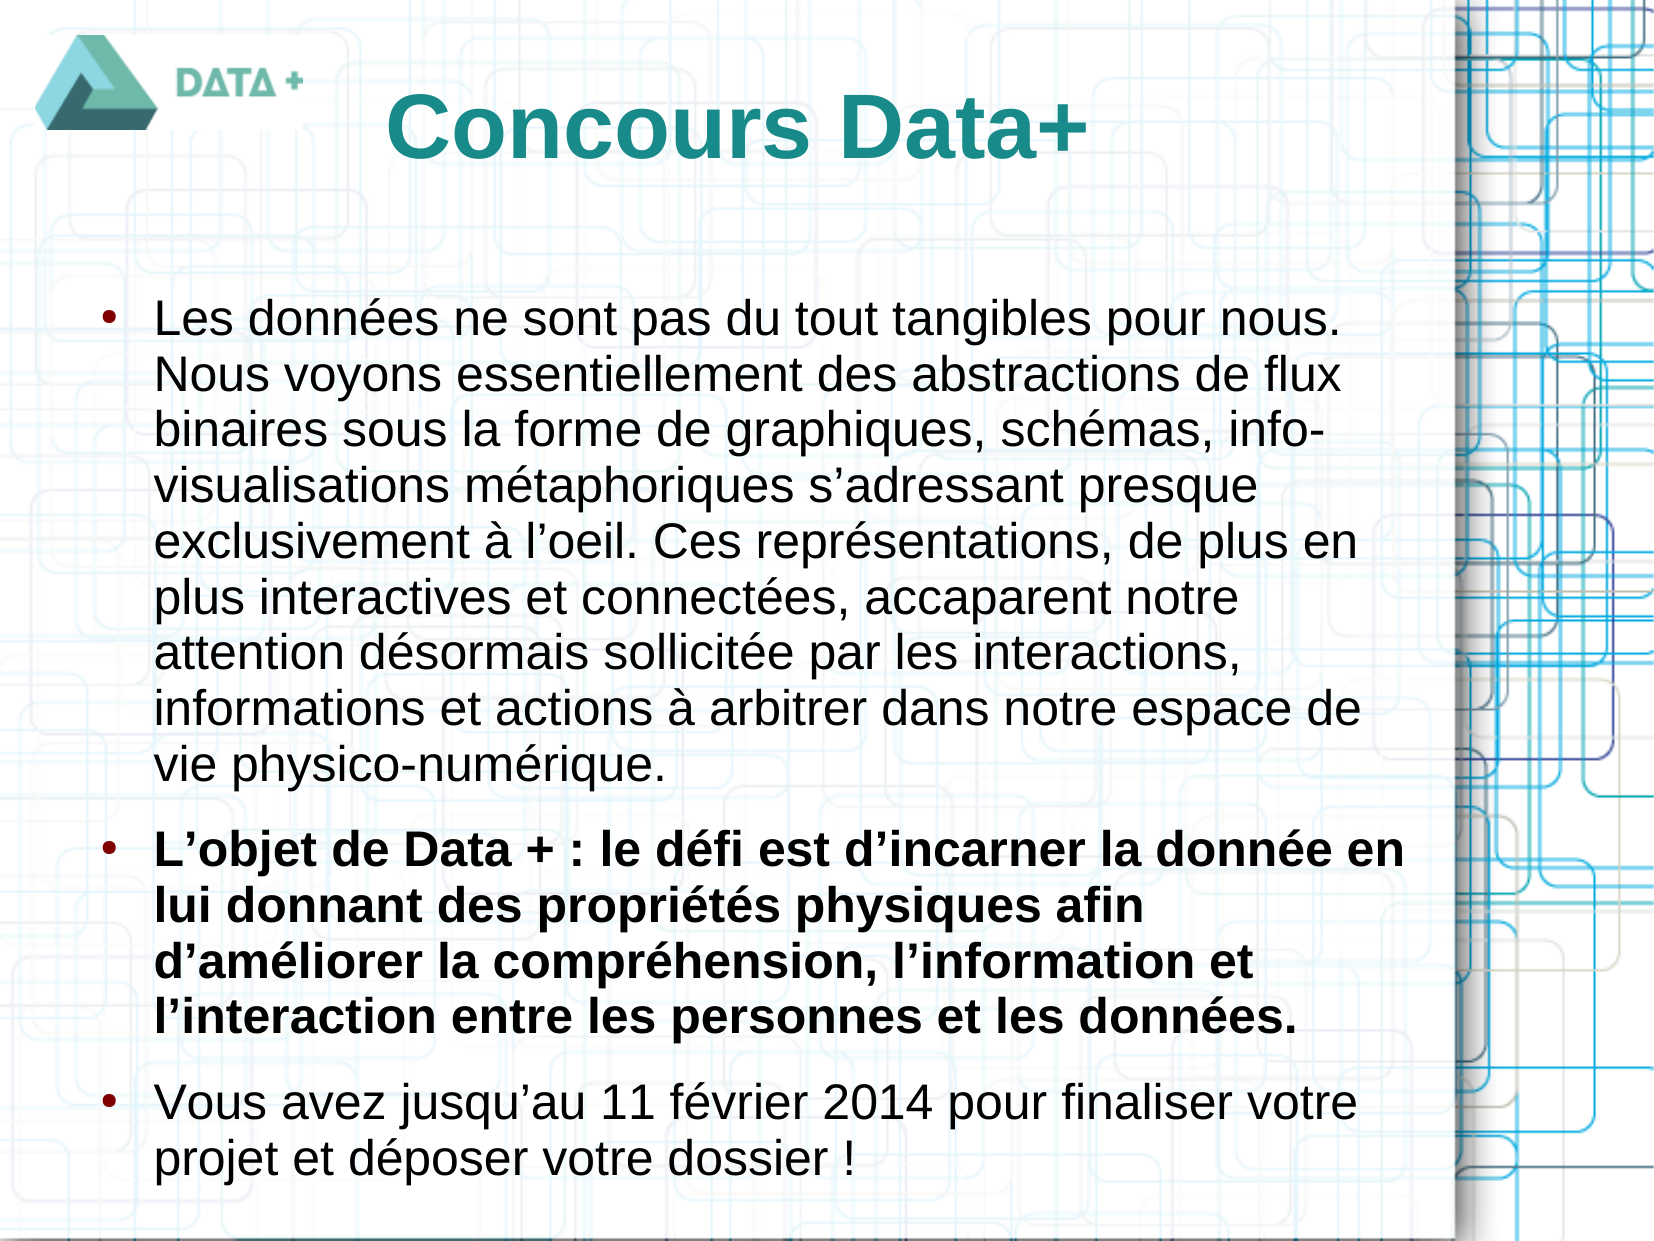

# Concours Data+
Les données ne sont pas du tout tangibles pour nous. Nous voyons essentiellement des abstractions de flux binaires sous la forme de graphiques, schémas, info-visualisations métaphoriques s’adressant presque exclusivement à l’oeil. Ces représentations, de plus en plus interactives et connectées, accaparent notre attention désormais sollicitée par les interactions, informations et actions à arbitrer dans notre espace de vie physico-numérique.
L’objet de Data + : le défi est d’incarner la donnée en lui donnant des propriétés physiques afin d’améliorer la compréhension, l’information et l’interaction entre les personnes et les données.
Vous avez jusqu’au 11 février 2014 pour finaliser votre projet et déposer votre dossier !